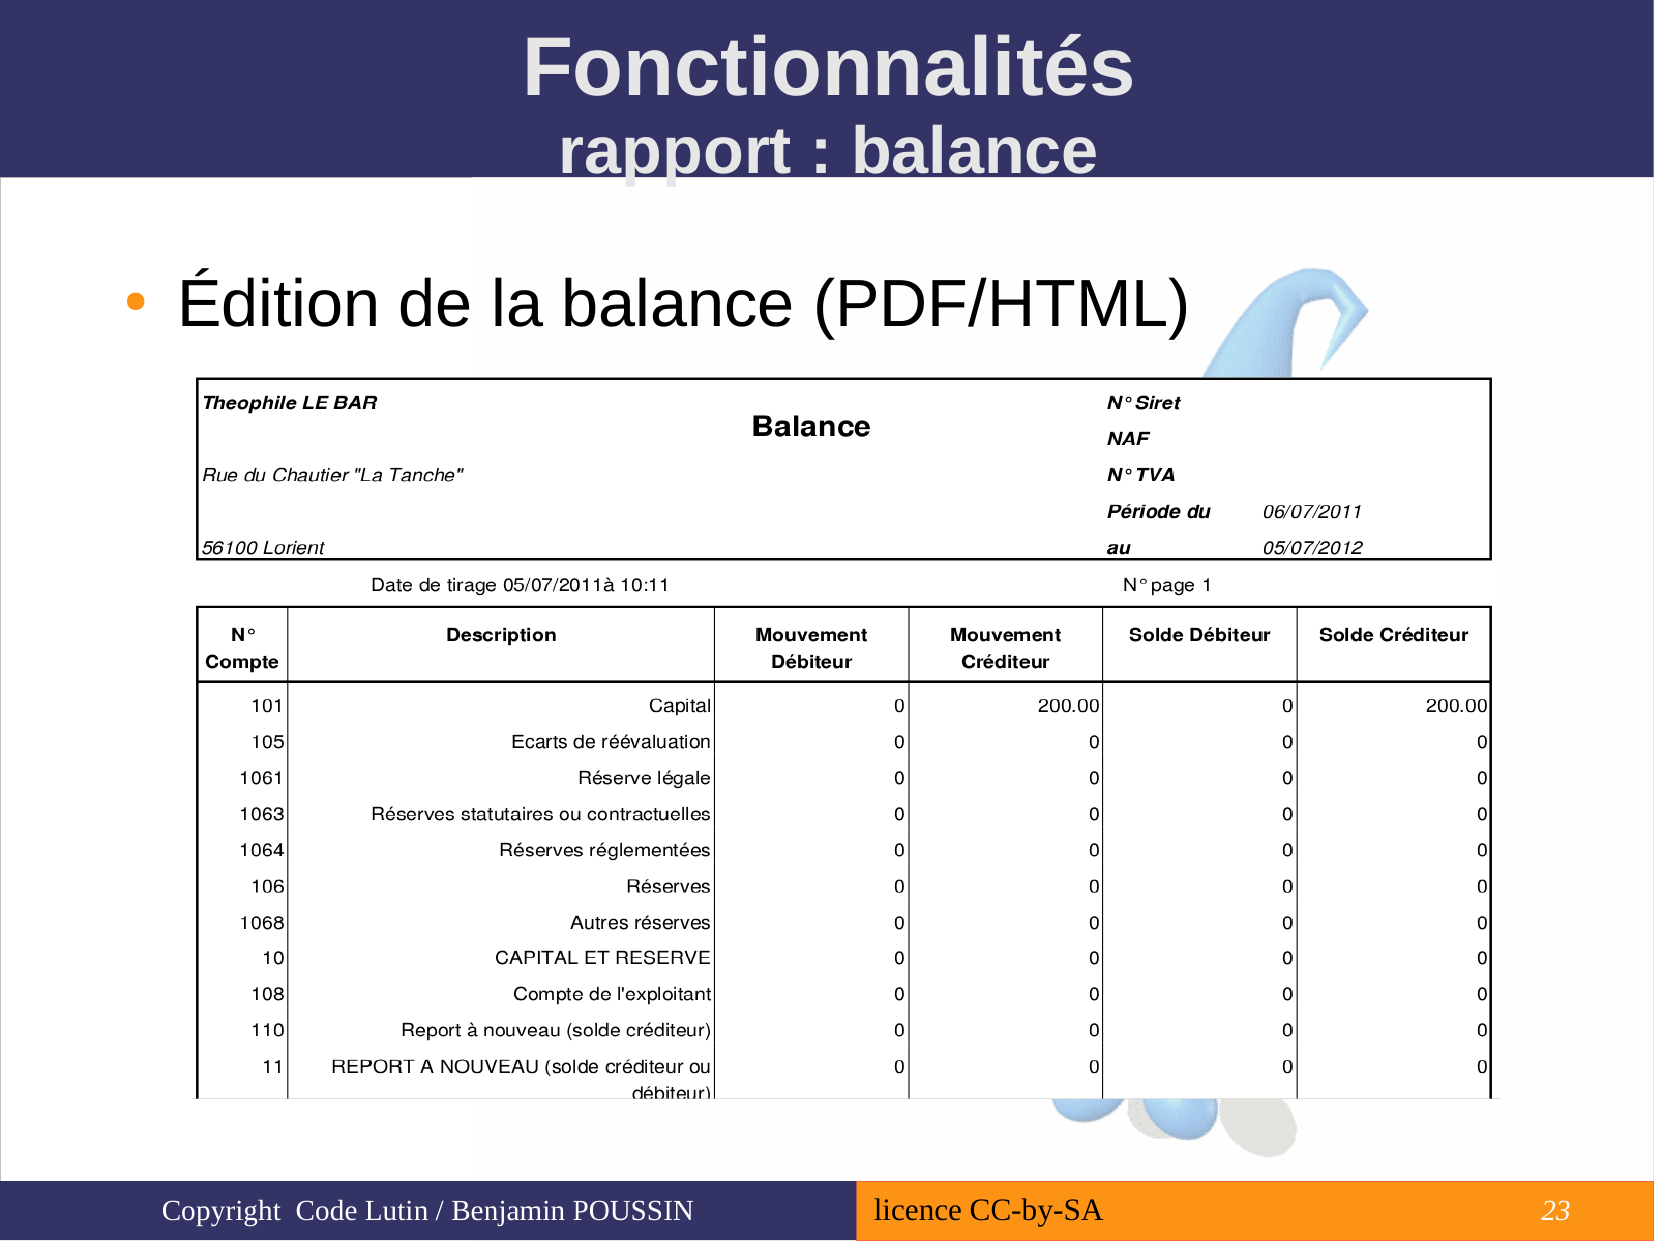

# Fonctionnalités rapport : balance
Édition de la balance (PDF/HTML)
23